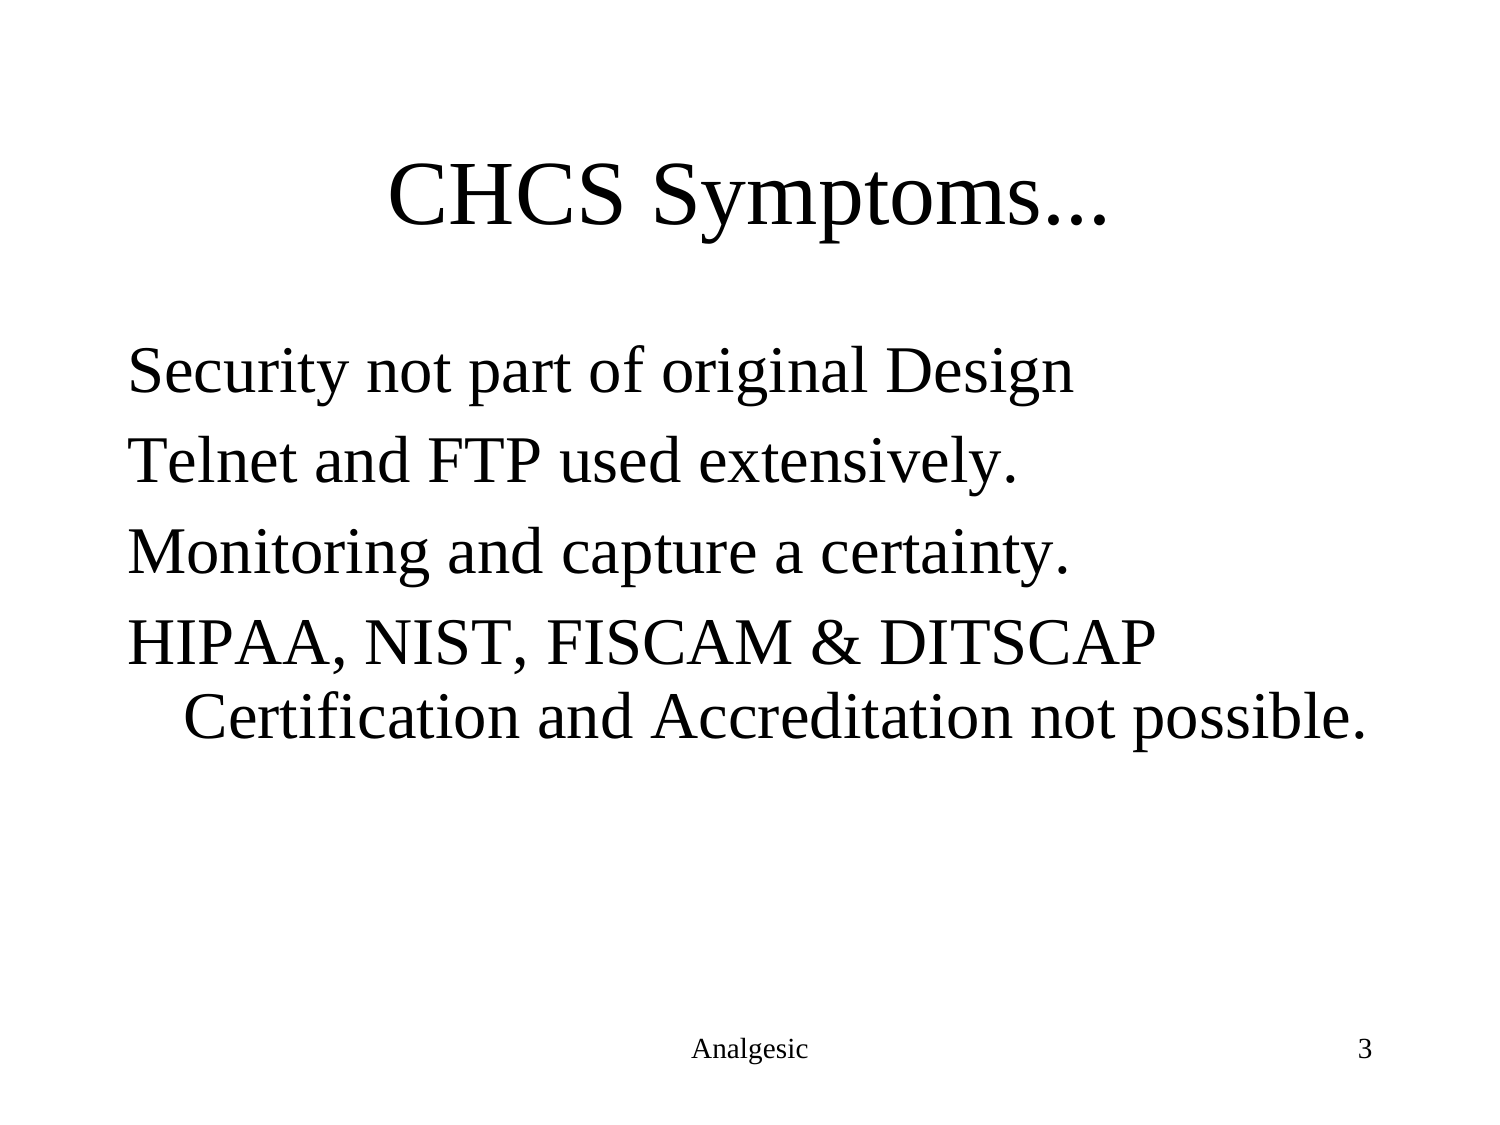

# CHCS Symptoms...
Security not part of original Design
Telnet and FTP used extensively.
Monitoring and capture a certainty.
HIPAA, NIST, FISCAM & DITSCAP Certification and Accreditation not possible.
Analgesic
3